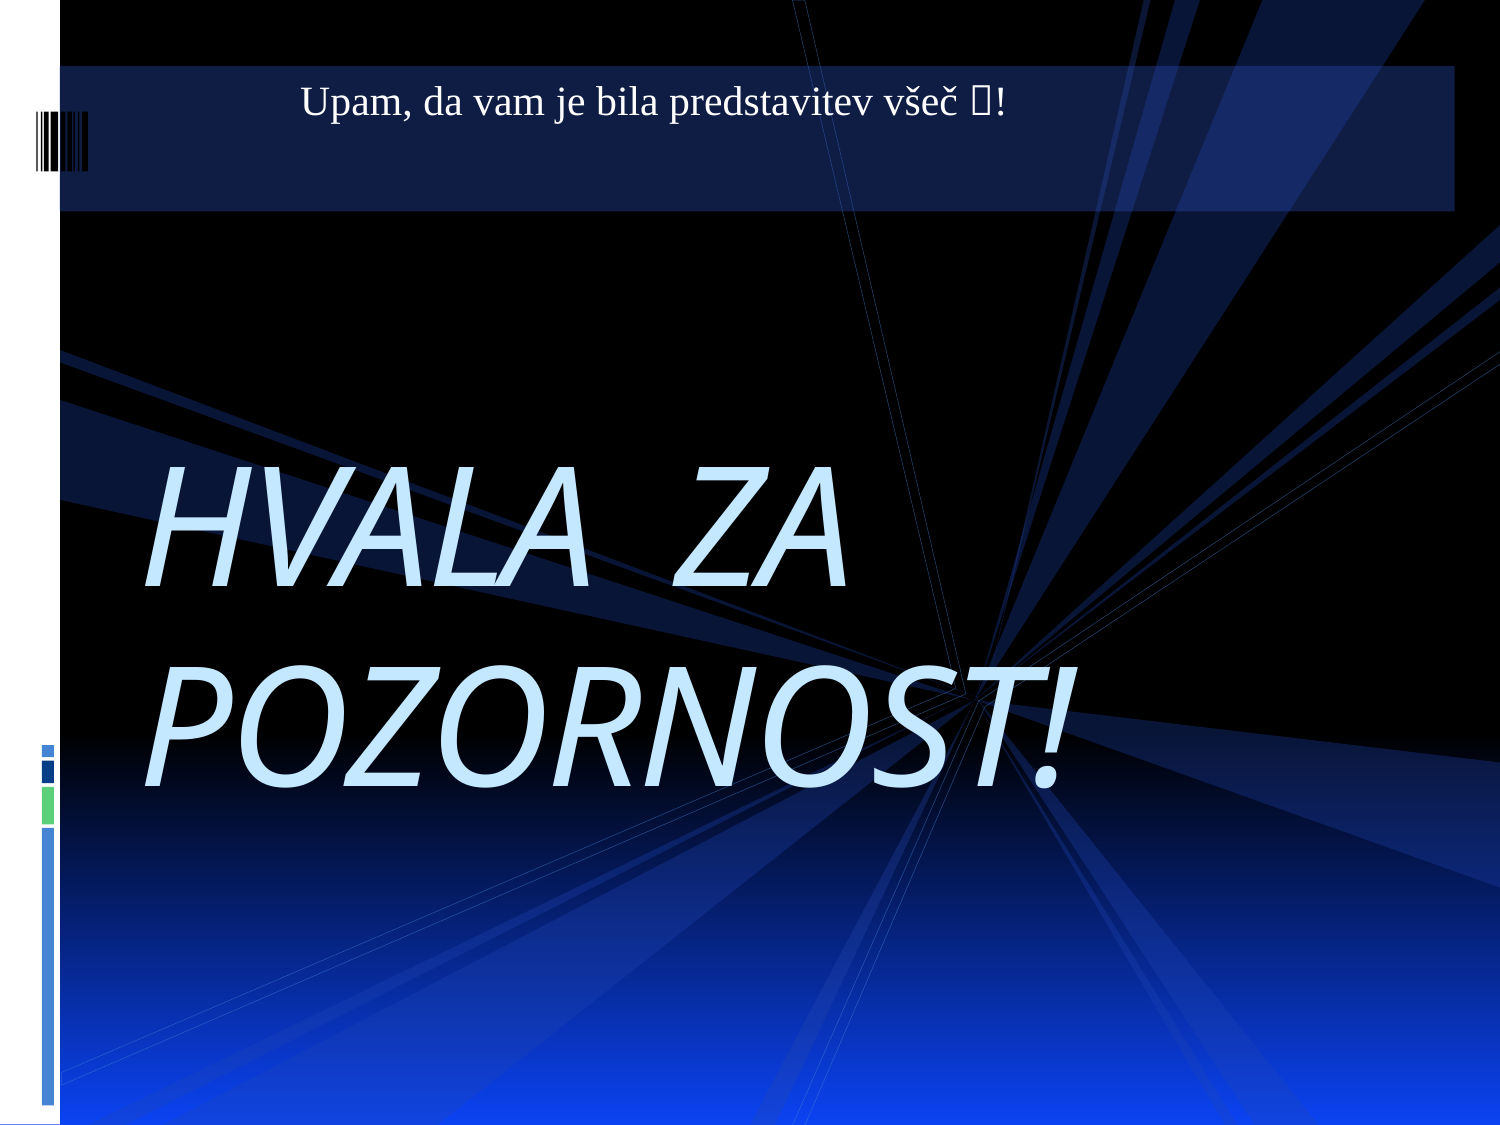

# Upam, da vam je bila predstavitev všeč !
HVALA ZA POZORNOST!